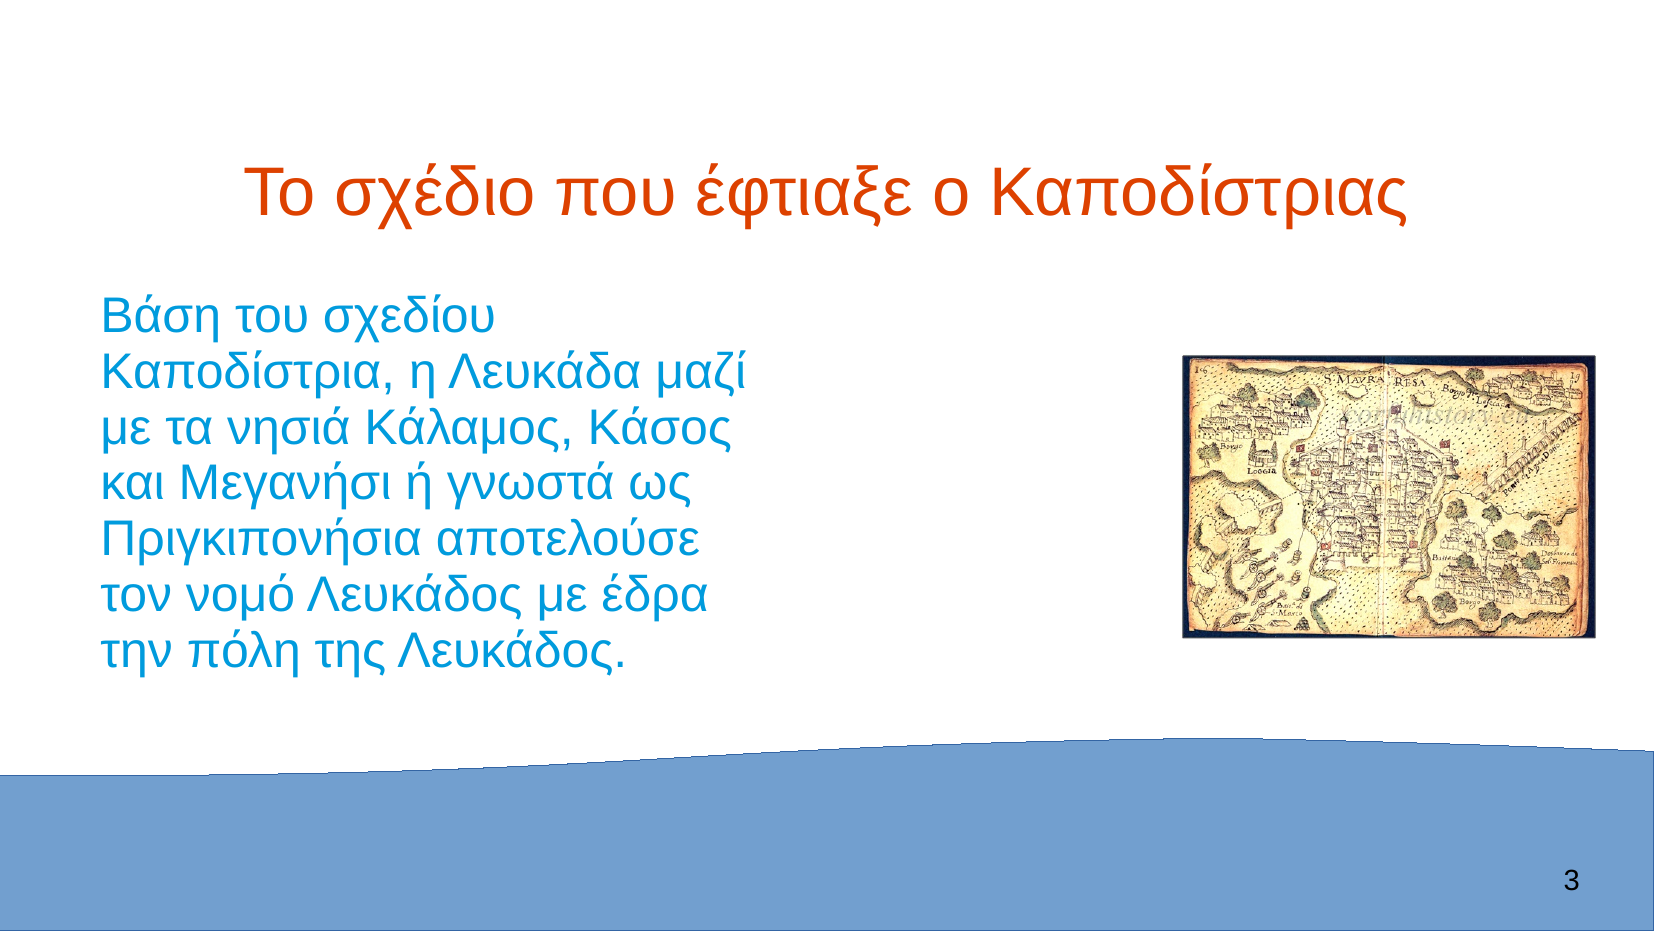

Το σχέδιο που έφτιαξε ο Καποδίστριας
# Βάση του σχεδίου Καποδίστρια, η Λευκάδα μαζί με τα νησιά Κάλαμος, Κάσος και Μεγανήσι ή γνωστά ως Πριγκιπονήσια αποτελούσε τον νομό Λευκάδος με έδρα την πόλη της Λευκάδος.